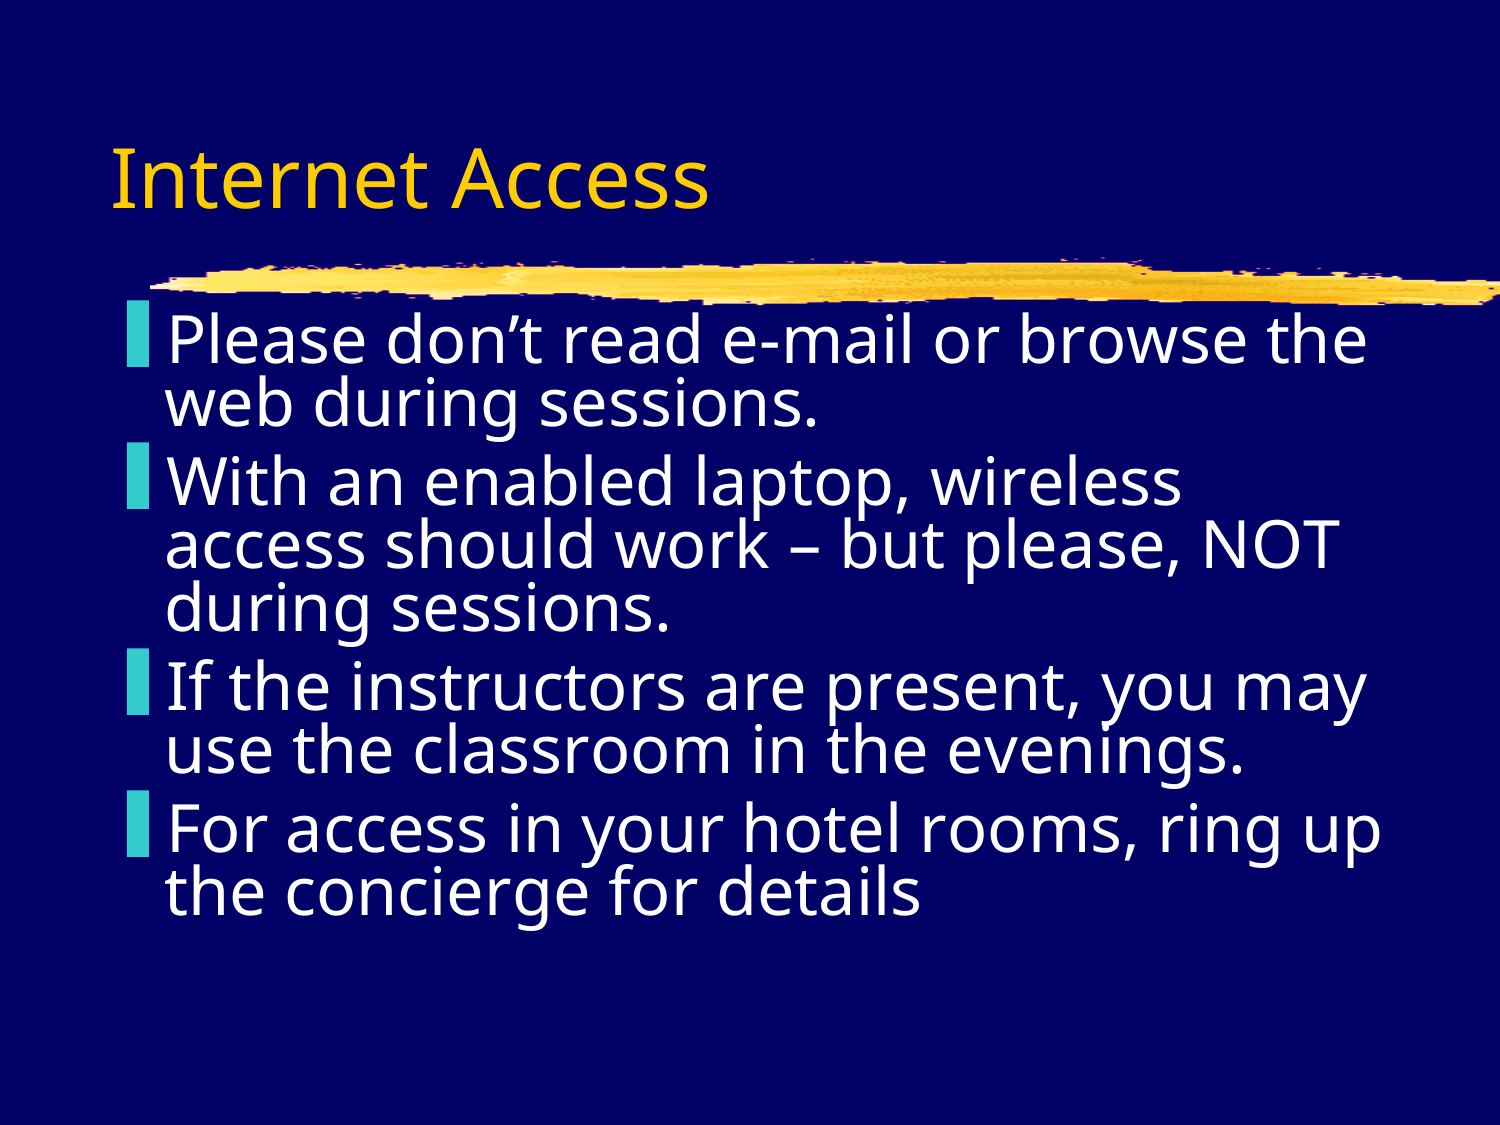

# Internet Access
Please don’t read e-mail or browse the web during sessions.
With an enabled laptop, wireless access should work – but please, NOT during sessions.
If the instructors are present, you may use the classroom in the evenings.
For access in your hotel rooms, ring up the concierge for details